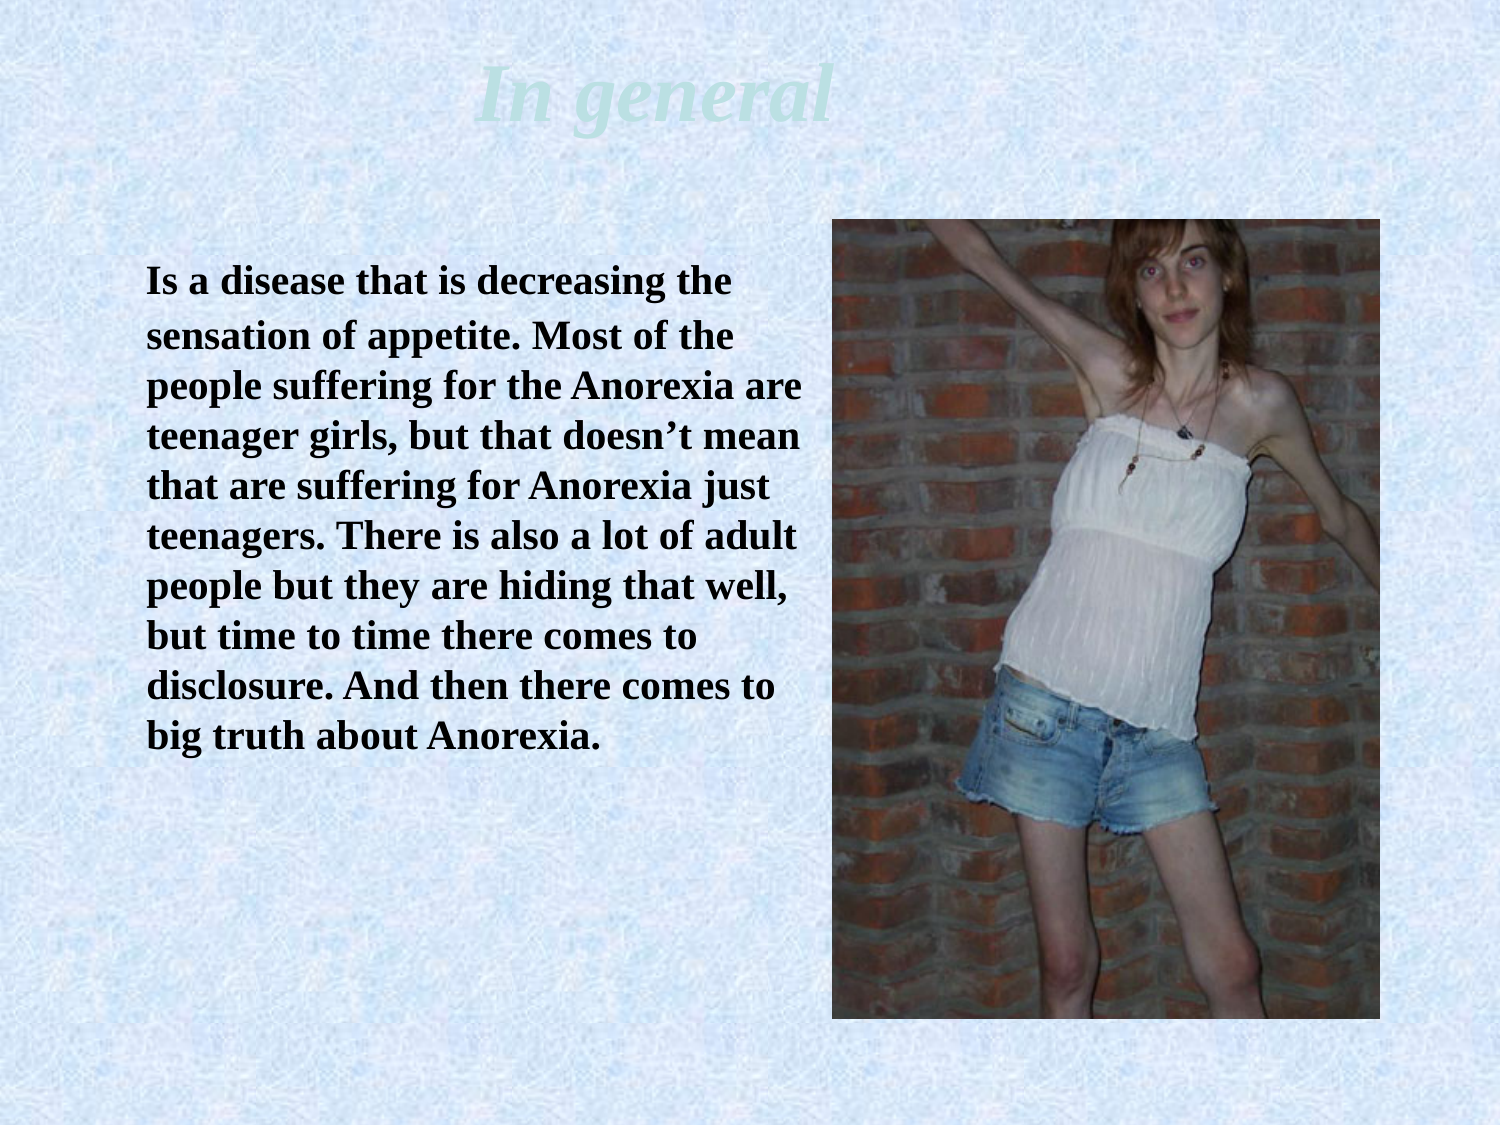

In general
# Is a disease that is decreasing the sensation of appetite. Most of the people suffering for the Anorexia are teenager girls, but that doesn’t mean that are suffering for Anorexia just teenagers. There is also a lot of adult people but they are hiding that well, but time to time there comes to disclosure. And then there comes to big truth about Anorexia.